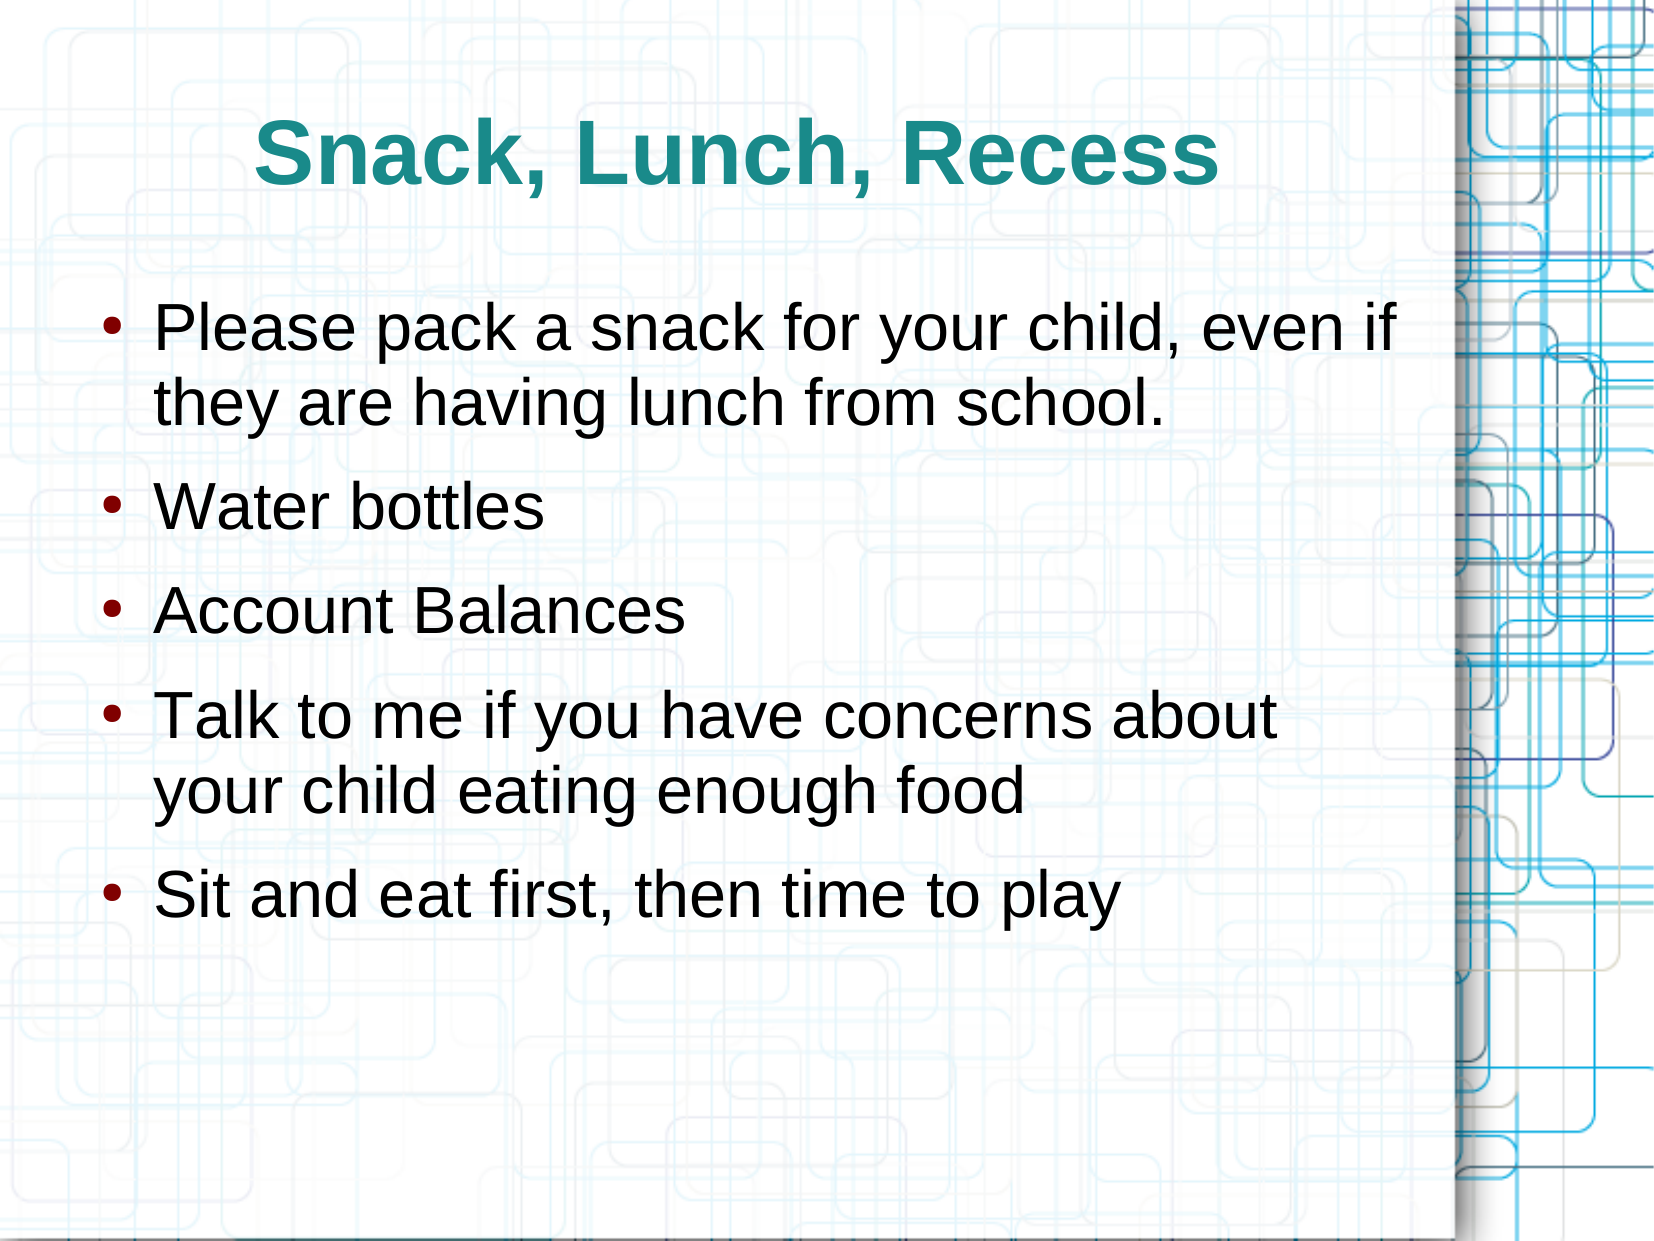

# Snack, Lunch, Recess
Please pack a snack for your child, even if they are having lunch from school.
Water bottles
Account Balances
Talk to me if you have concerns about your child eating enough food
Sit and eat first, then time to play